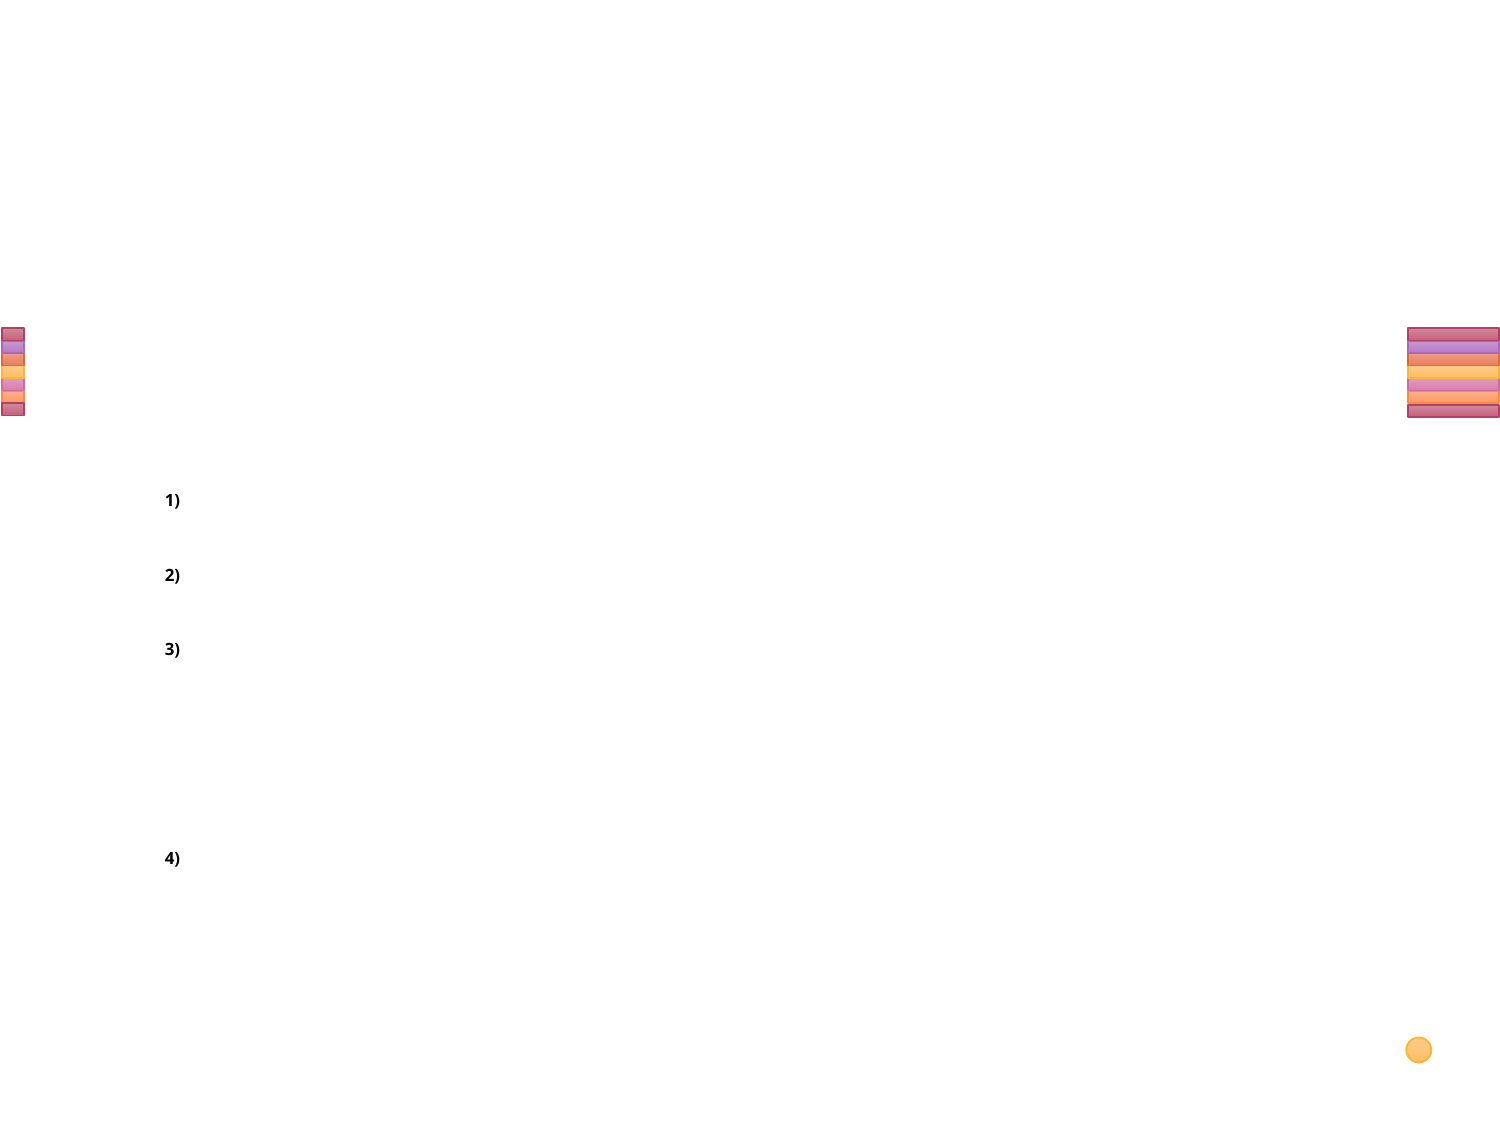

V.- FLEXIBILIDAD ESPACIAL
(I)
# La reforma facilita enormemente la movilidad geográfica:
ampliando el ámbito de las causas,
desincentivando el control judicial,
suprimiendo el control administrativo en los supuestos de movilidad geográfica de carácter colectivo e incluso la posibilidad de demora provisional de la movilidad por 6 meses y
facilitando el establecimiento de criterios de preferencia para permanecer en el puesto de trabajo por vía de la negociación colectiva para colectivos especialmente desfavorecidos